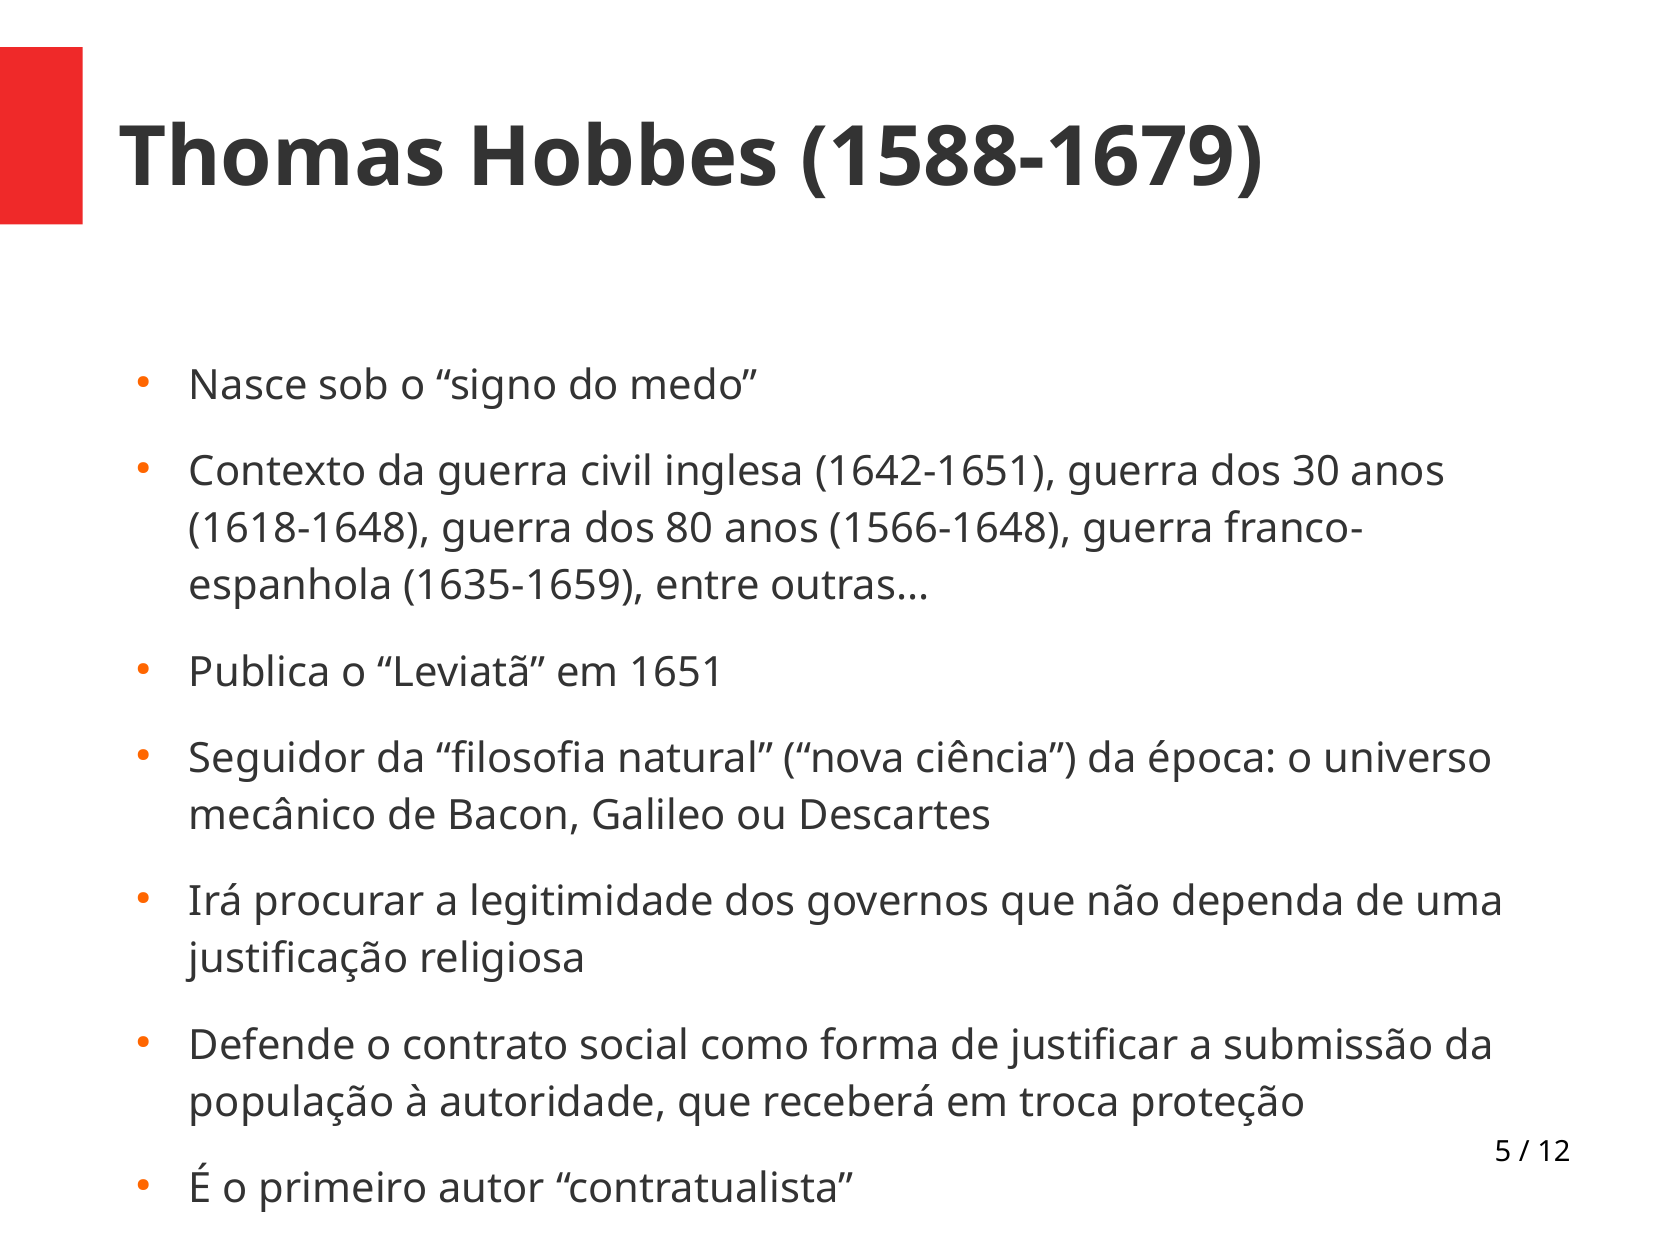

# Thomas Hobbes (1588-1679)
Nasce sob o “signo do medo”
Contexto da guerra civil inglesa (1642-1651), guerra dos 30 anos (1618-1648), guerra dos 80 anos (1566-1648), guerra franco-espanhola (1635-1659), entre outras...
Publica o “Leviatã” em 1651
Seguidor da “filosofia natural” (“nova ciência”) da época: o universo mecânico de Bacon, Galileo ou Descartes
Irá procurar a legitimidade dos governos que não dependa de uma justificação religiosa
Defende o contrato social como forma de justificar a submissão da população à autoridade, que receberá em troca proteção
É o primeiro autor “contratualista”
5